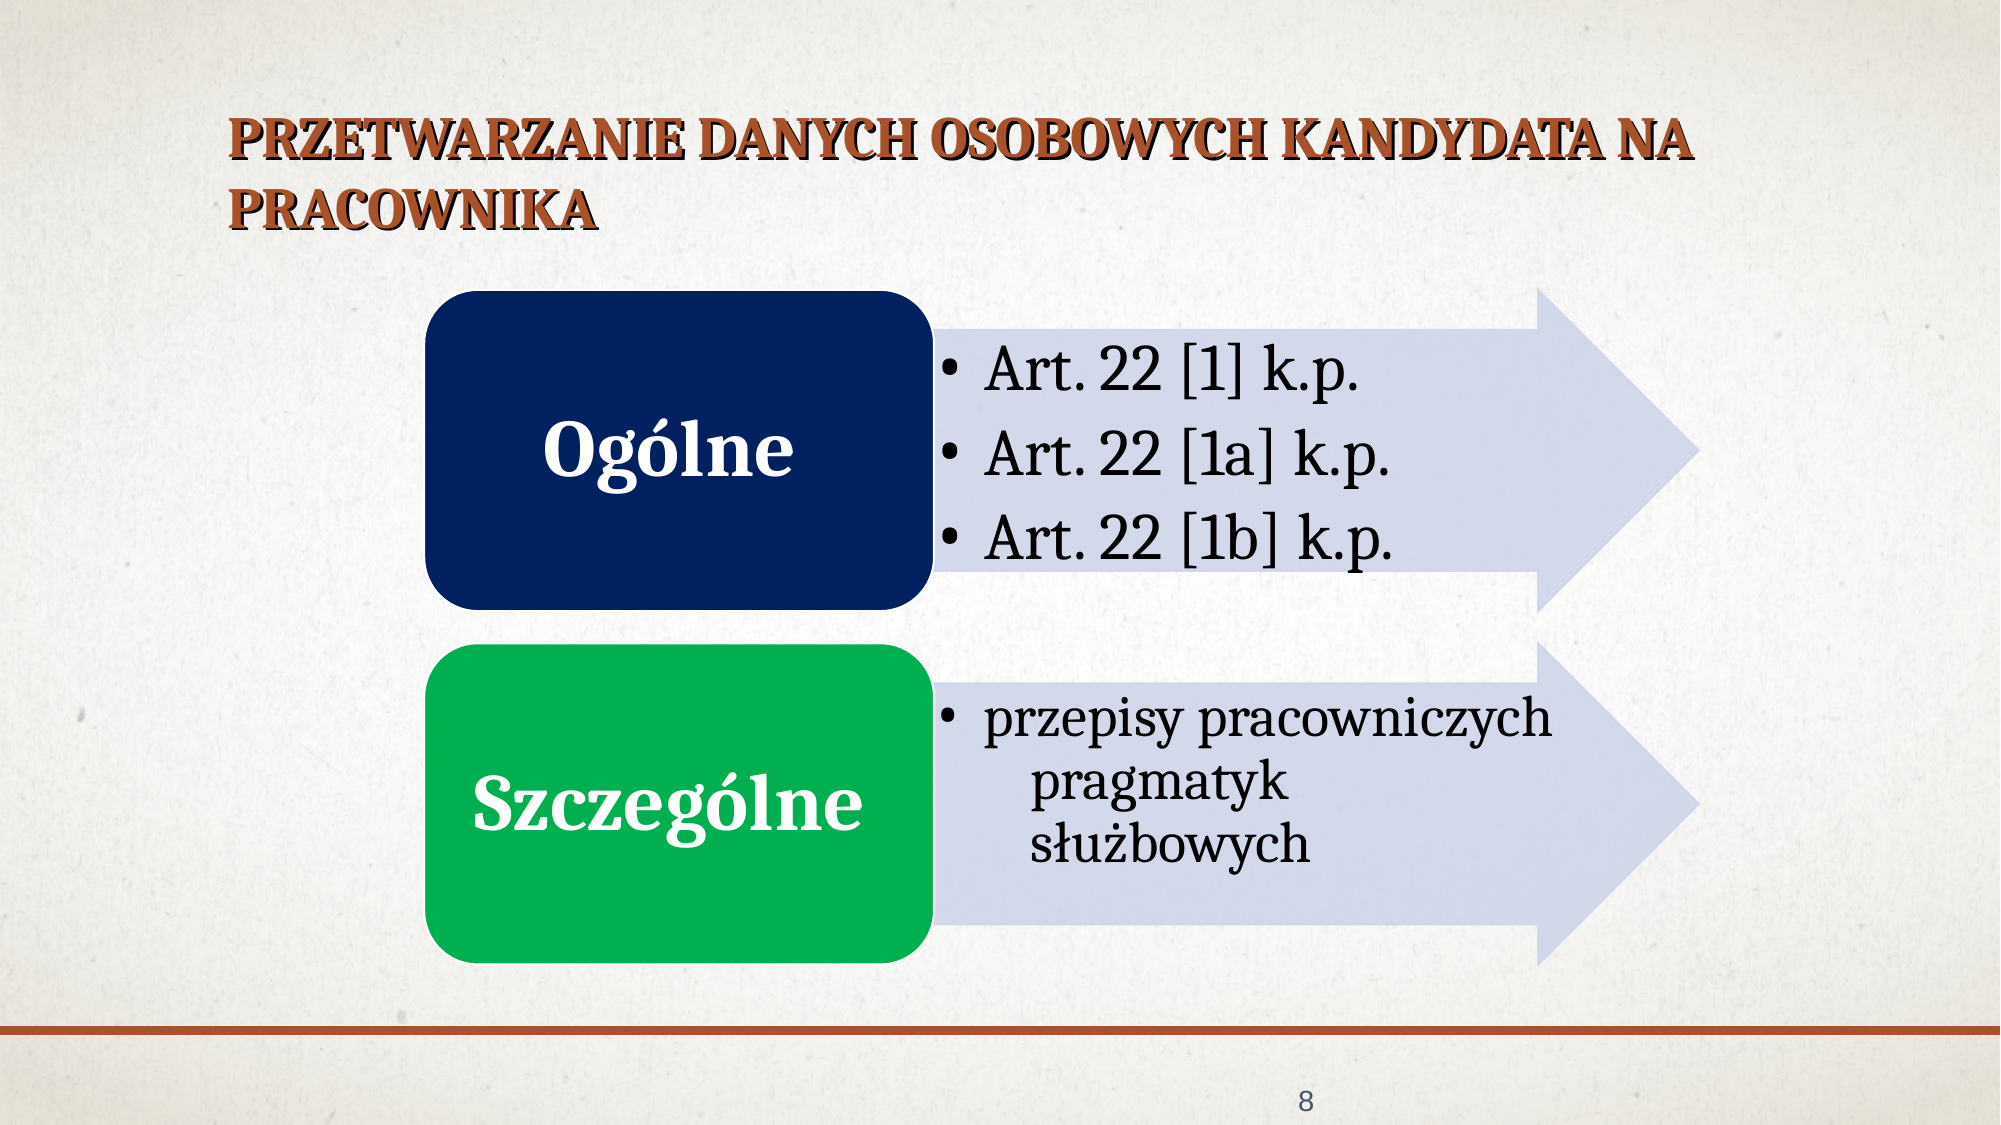

# Przetwarzanie danych osobowych kandydata na pracownika
Ogólne
Art. 22 [1] k.p.
Art. 22 [1a] k.p.
Art. 22 [1b] k.p.
Szczególne
przepisy pracowniczych pragmatyk służbowych
8